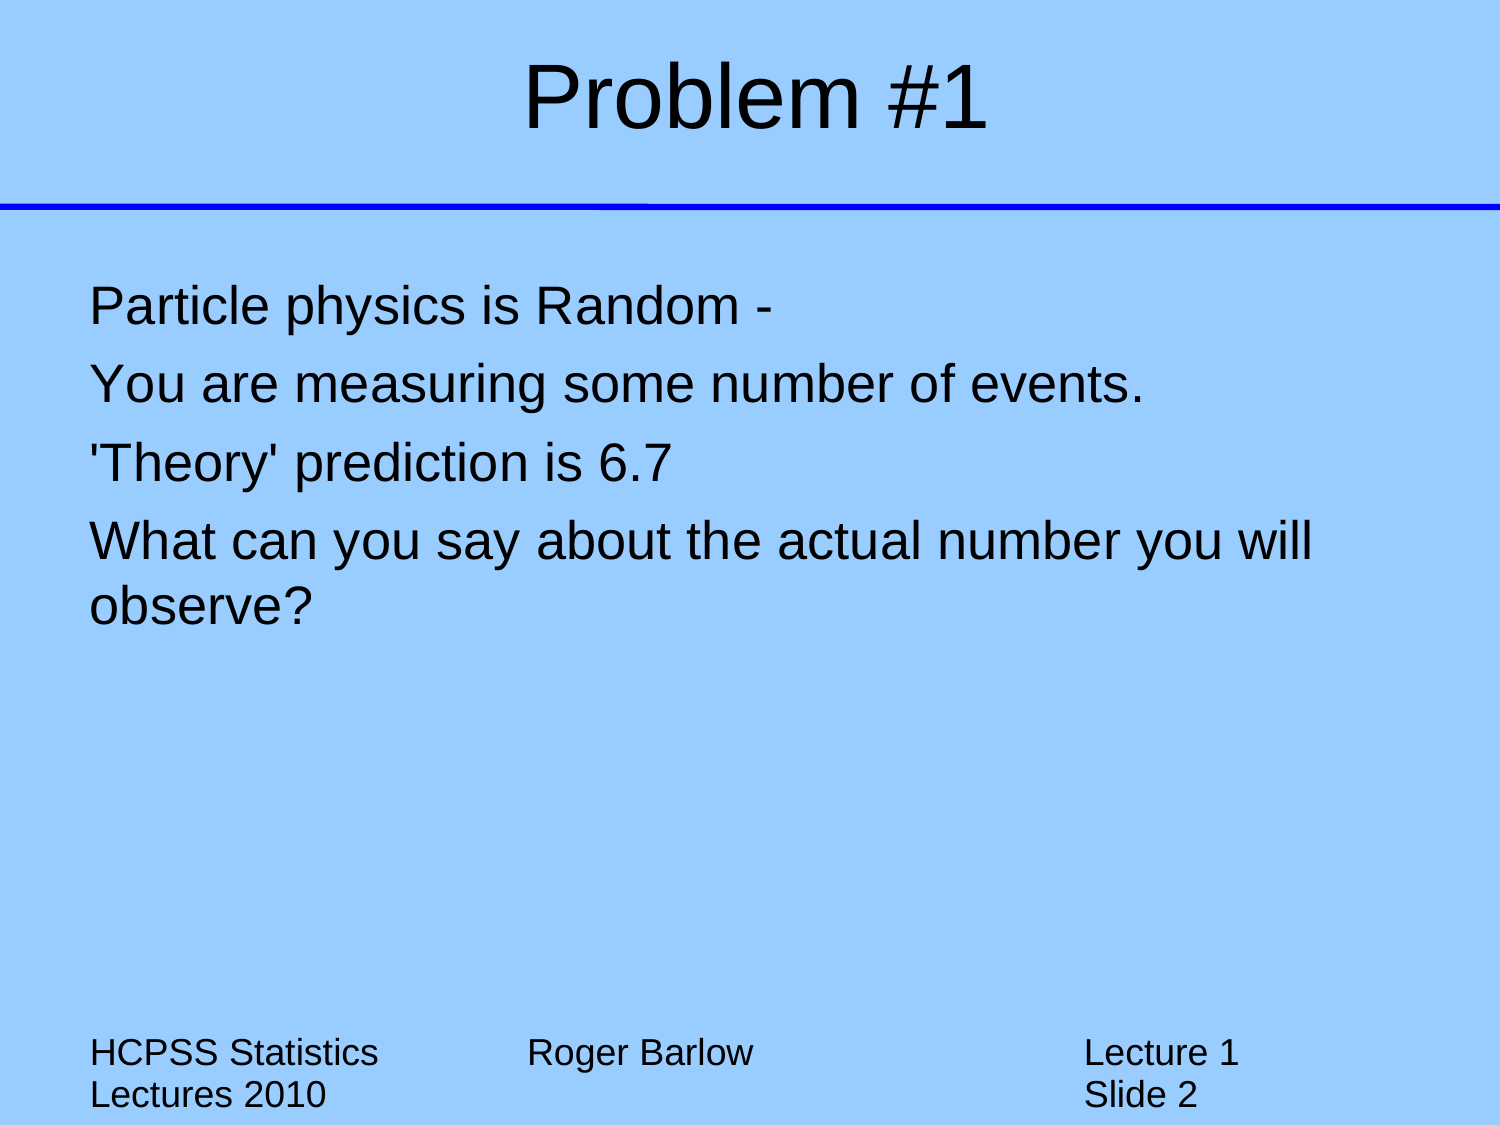

# Problem #1
Particle physics is Random -
You are measuring some number of events.
'Theory' prediction is 6.7
What can you say about the actual number you will observe?
2